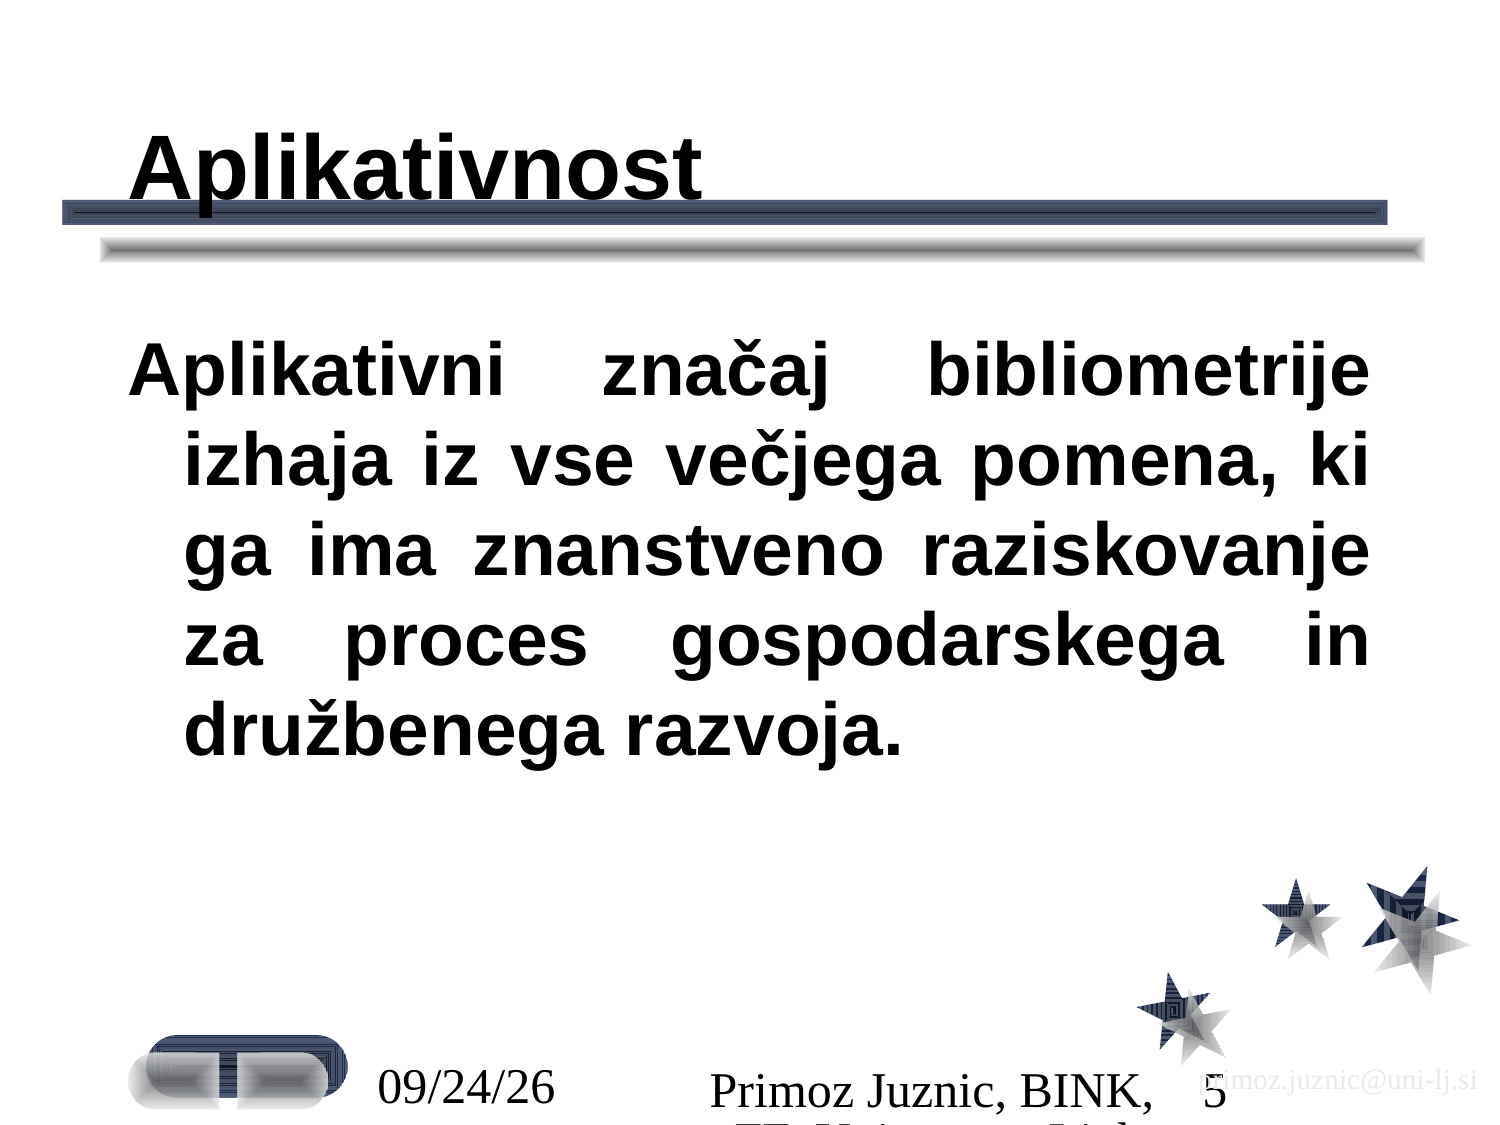

# Aplikativnost
Aplikativni značaj bibliometrije izhaja iz vse večjega pomena, ki ga ima znanstveno raziskovanje za proces gospodarskega in družbenega razvoja.
Primoz Juznic, BINK, FF, Univerza v Ljubljani
5